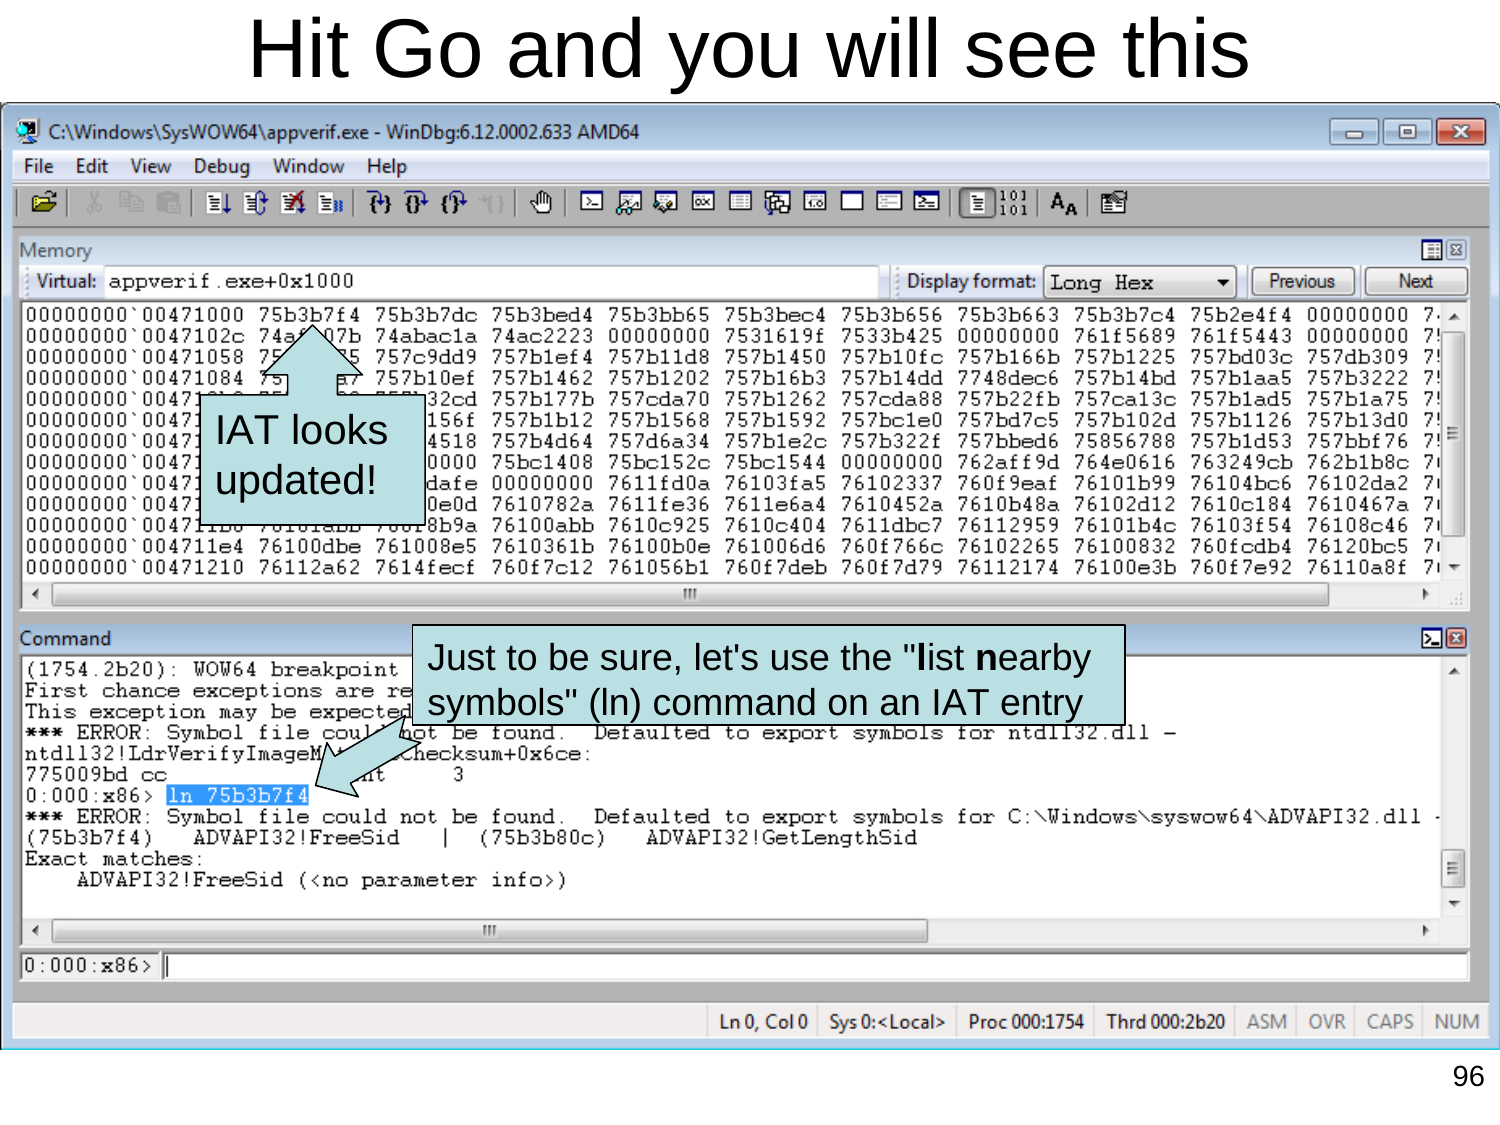

# Hit Go and you will see this
IAT looks updated!
Just to be sure, let's use the "list nearby symbols" (ln) command on an IAT entry